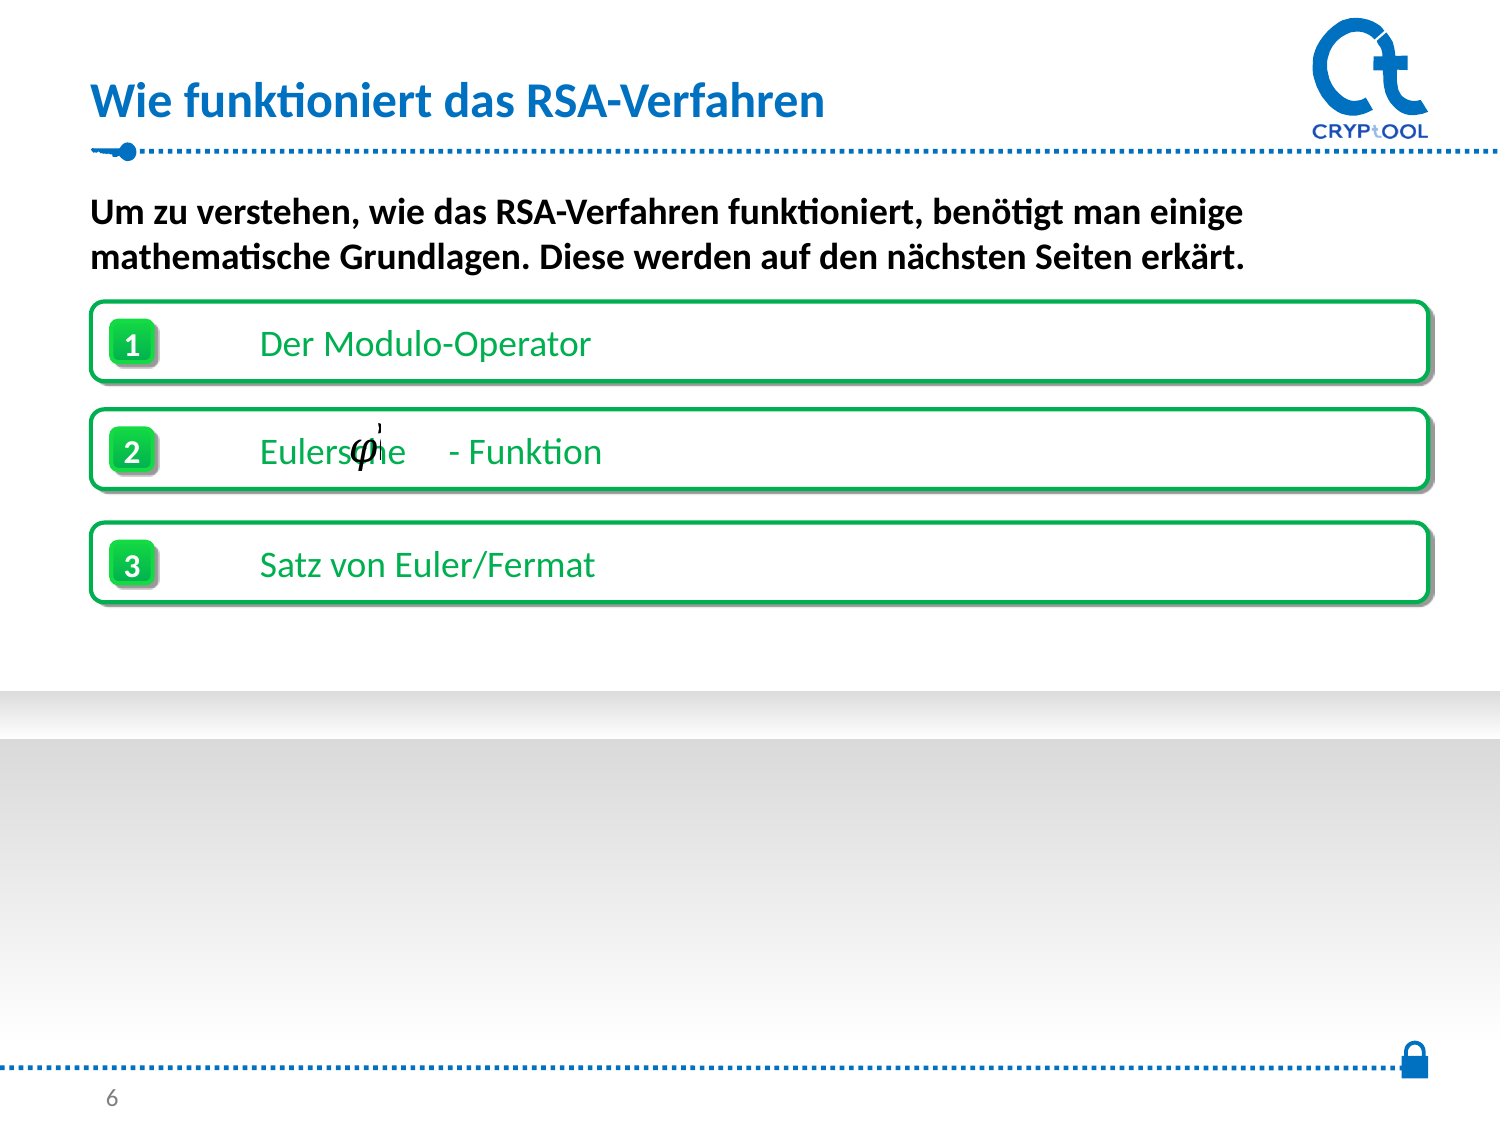

Wie funktioniert das RSA-Verfahren
# Um zu verstehen, wie das RSA-Verfahren funktioniert, benötigt man einige mathematische Grundlagen. Diese werden auf den nächsten Seiten erkärt.
Der Modulo-Operator
1
Eulersche - Funktion
2
Satz von Euler/Fermat
3